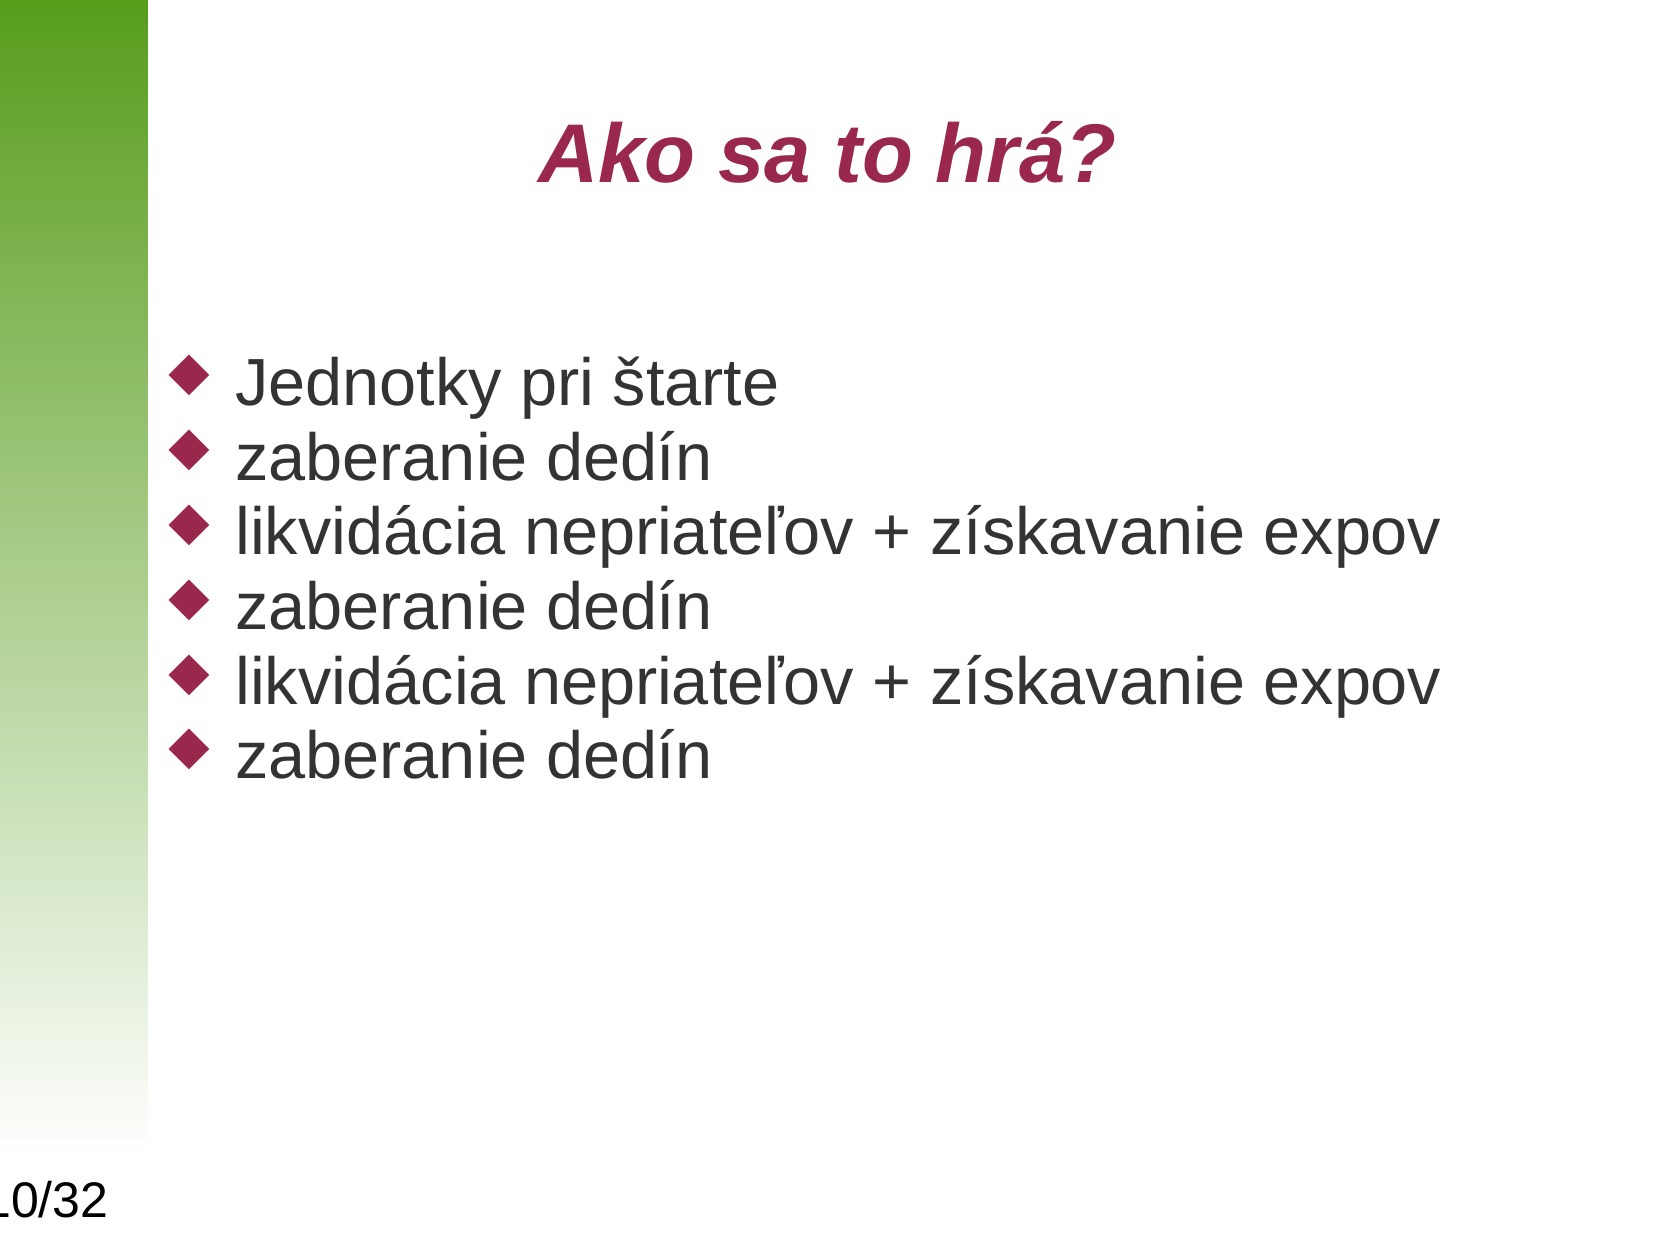

# Ako sa to hrá?
Jednotky pri štarte
zaberanie dedín
likvidácia nepriateľov + získavanie expov
zaberanie dedín
likvidácia nepriateľov + získavanie expov
zaberanie dedín